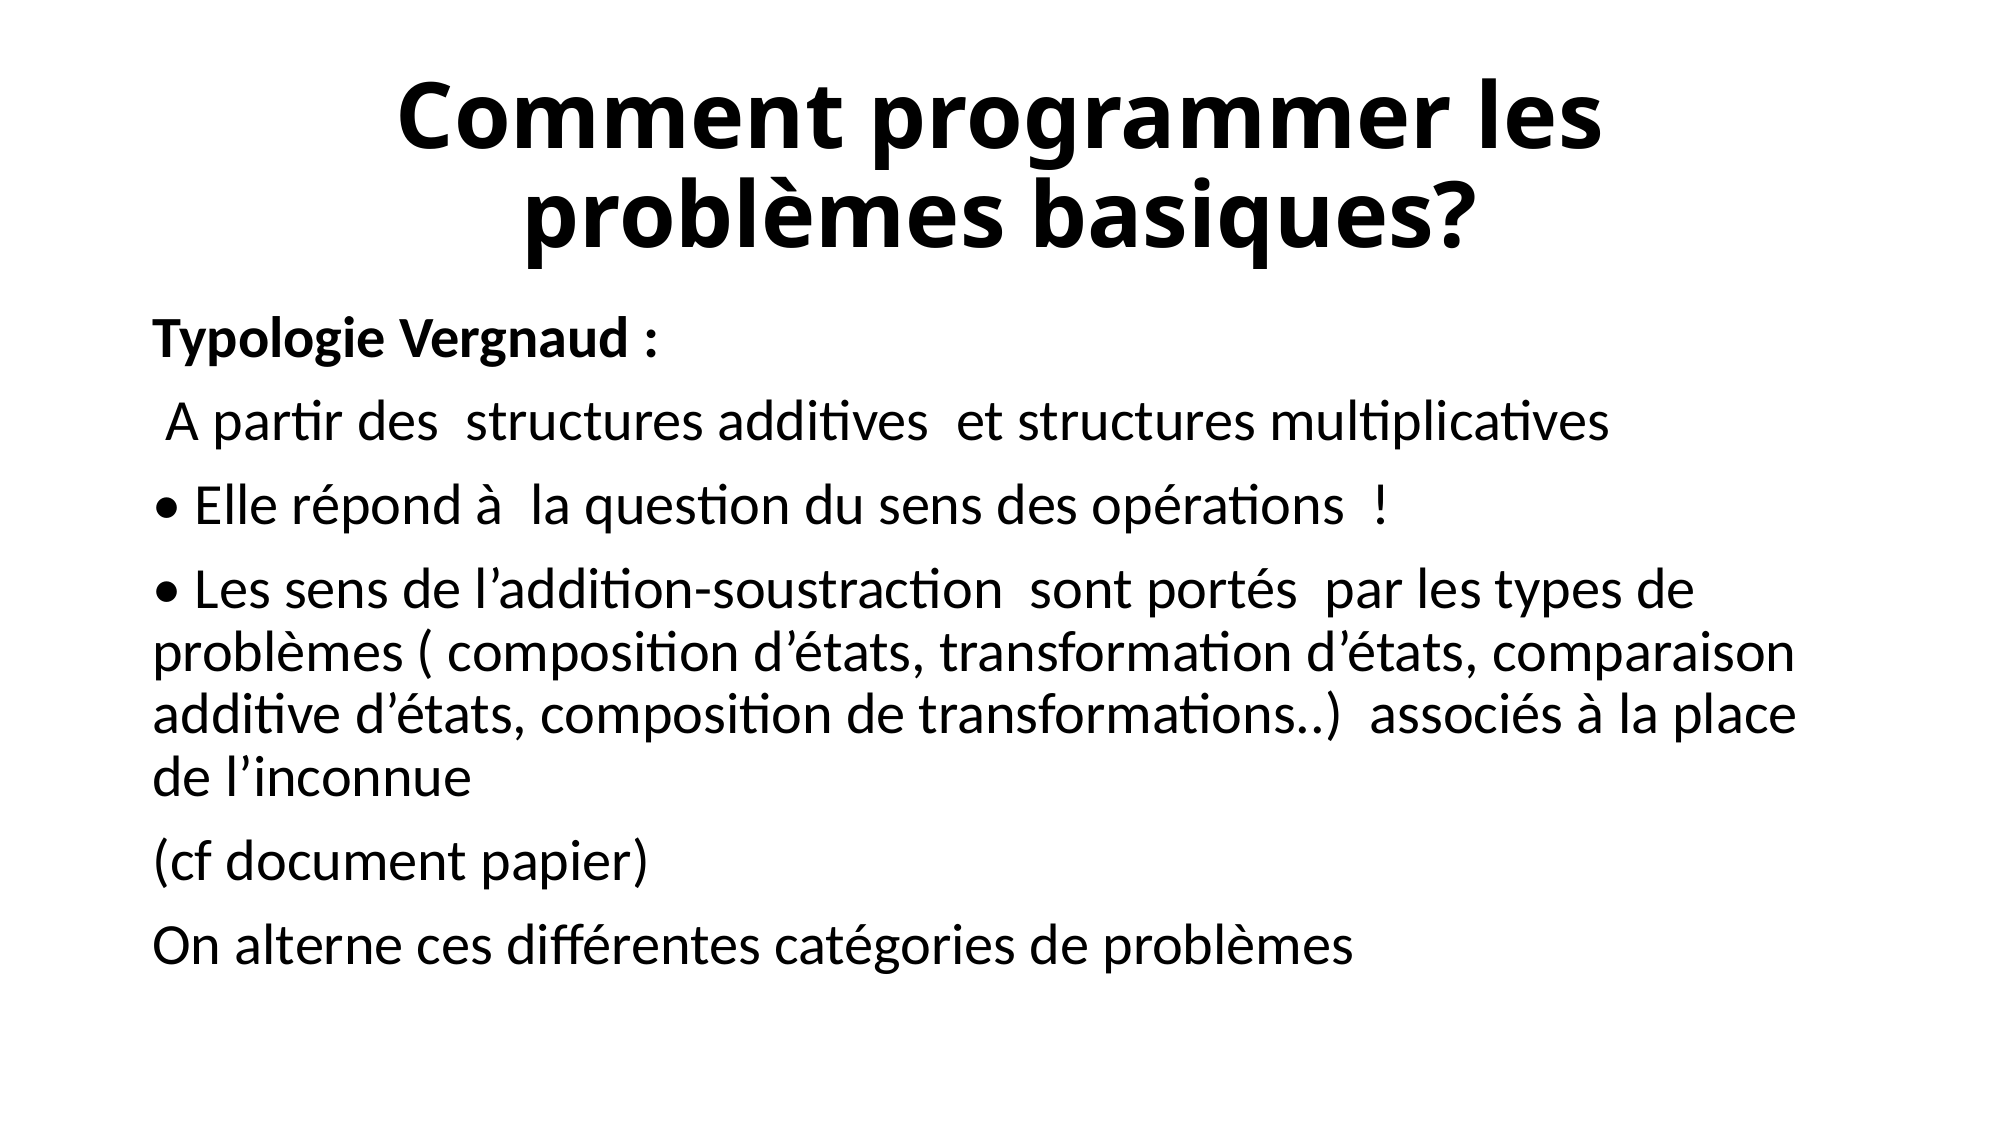

# Comment programmer les problèmes basiques?
Typologie Vergnaud :
 A partir des structures additives et structures multiplicatives
• Elle répond à la question du sens des opérations !
• Les sens de l’addition-soustraction sont portés par les types de problèmes ( composition d’états, transformation d’états, comparaison additive d’états, composition de transformations..) associés à la place de l’inconnue
(cf document papier)
On alterne ces différentes catégories de problèmes